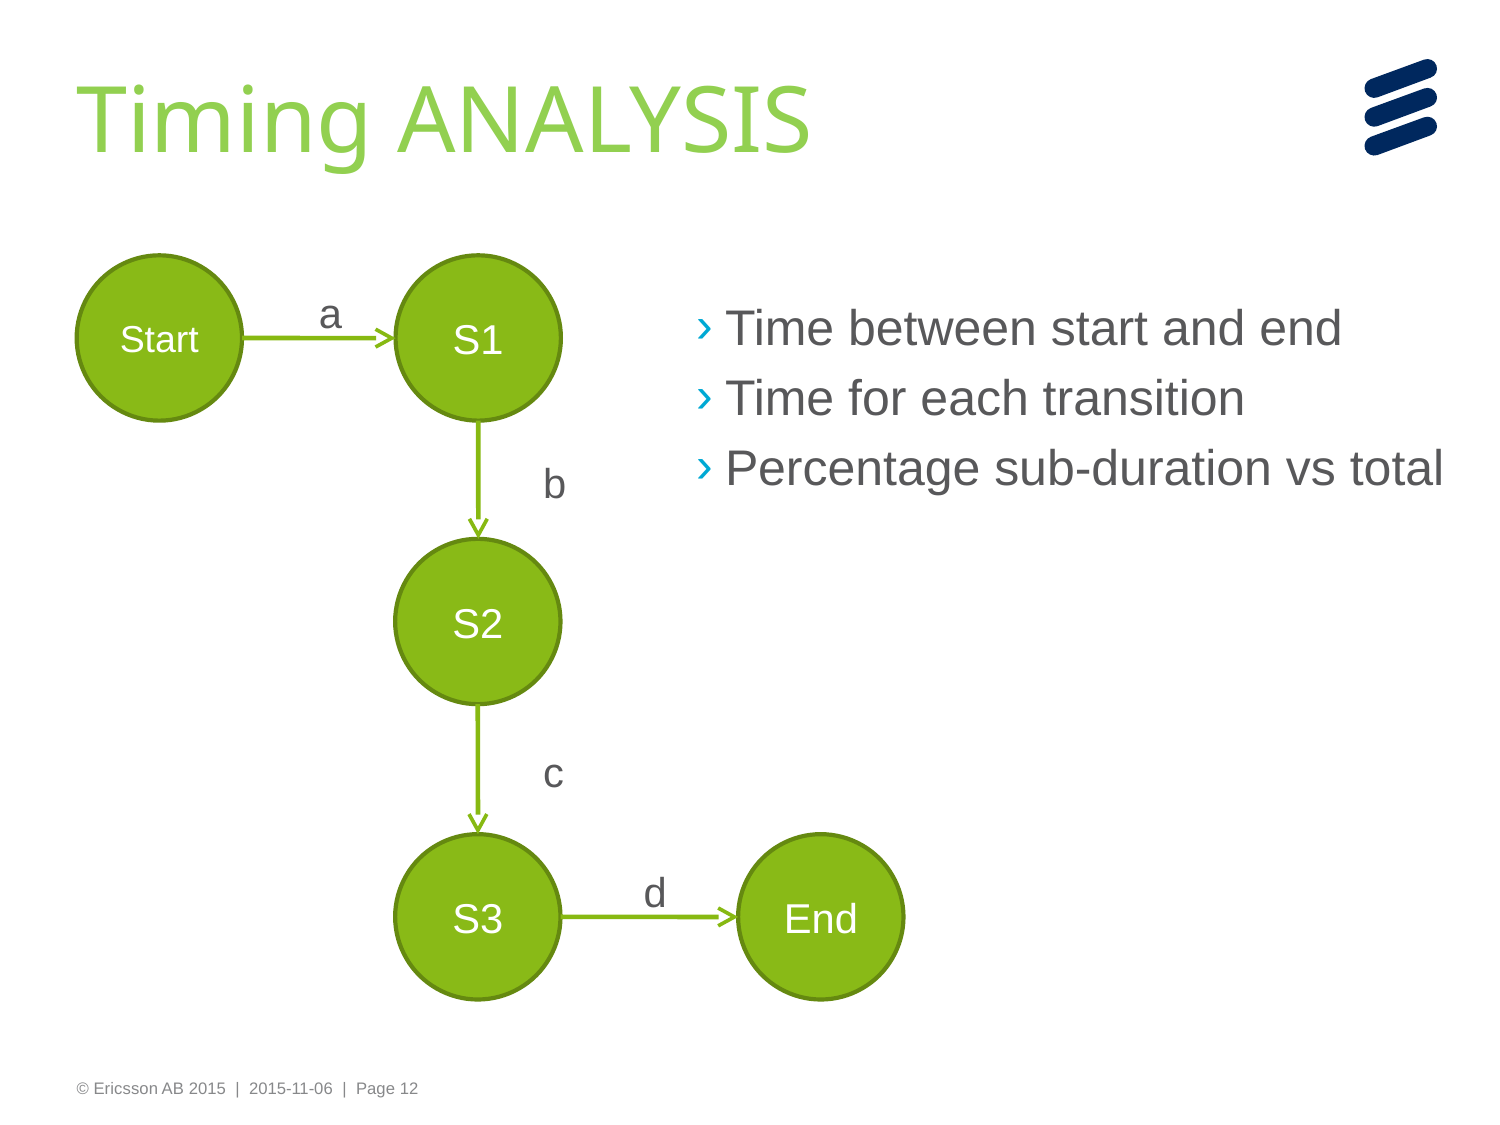

Timing ANALYSIS
Start
S1
 a
# Time between start and end
Time for each transition
Percentage sub-duration vs total
 b
S2
 c
S3
End
 d